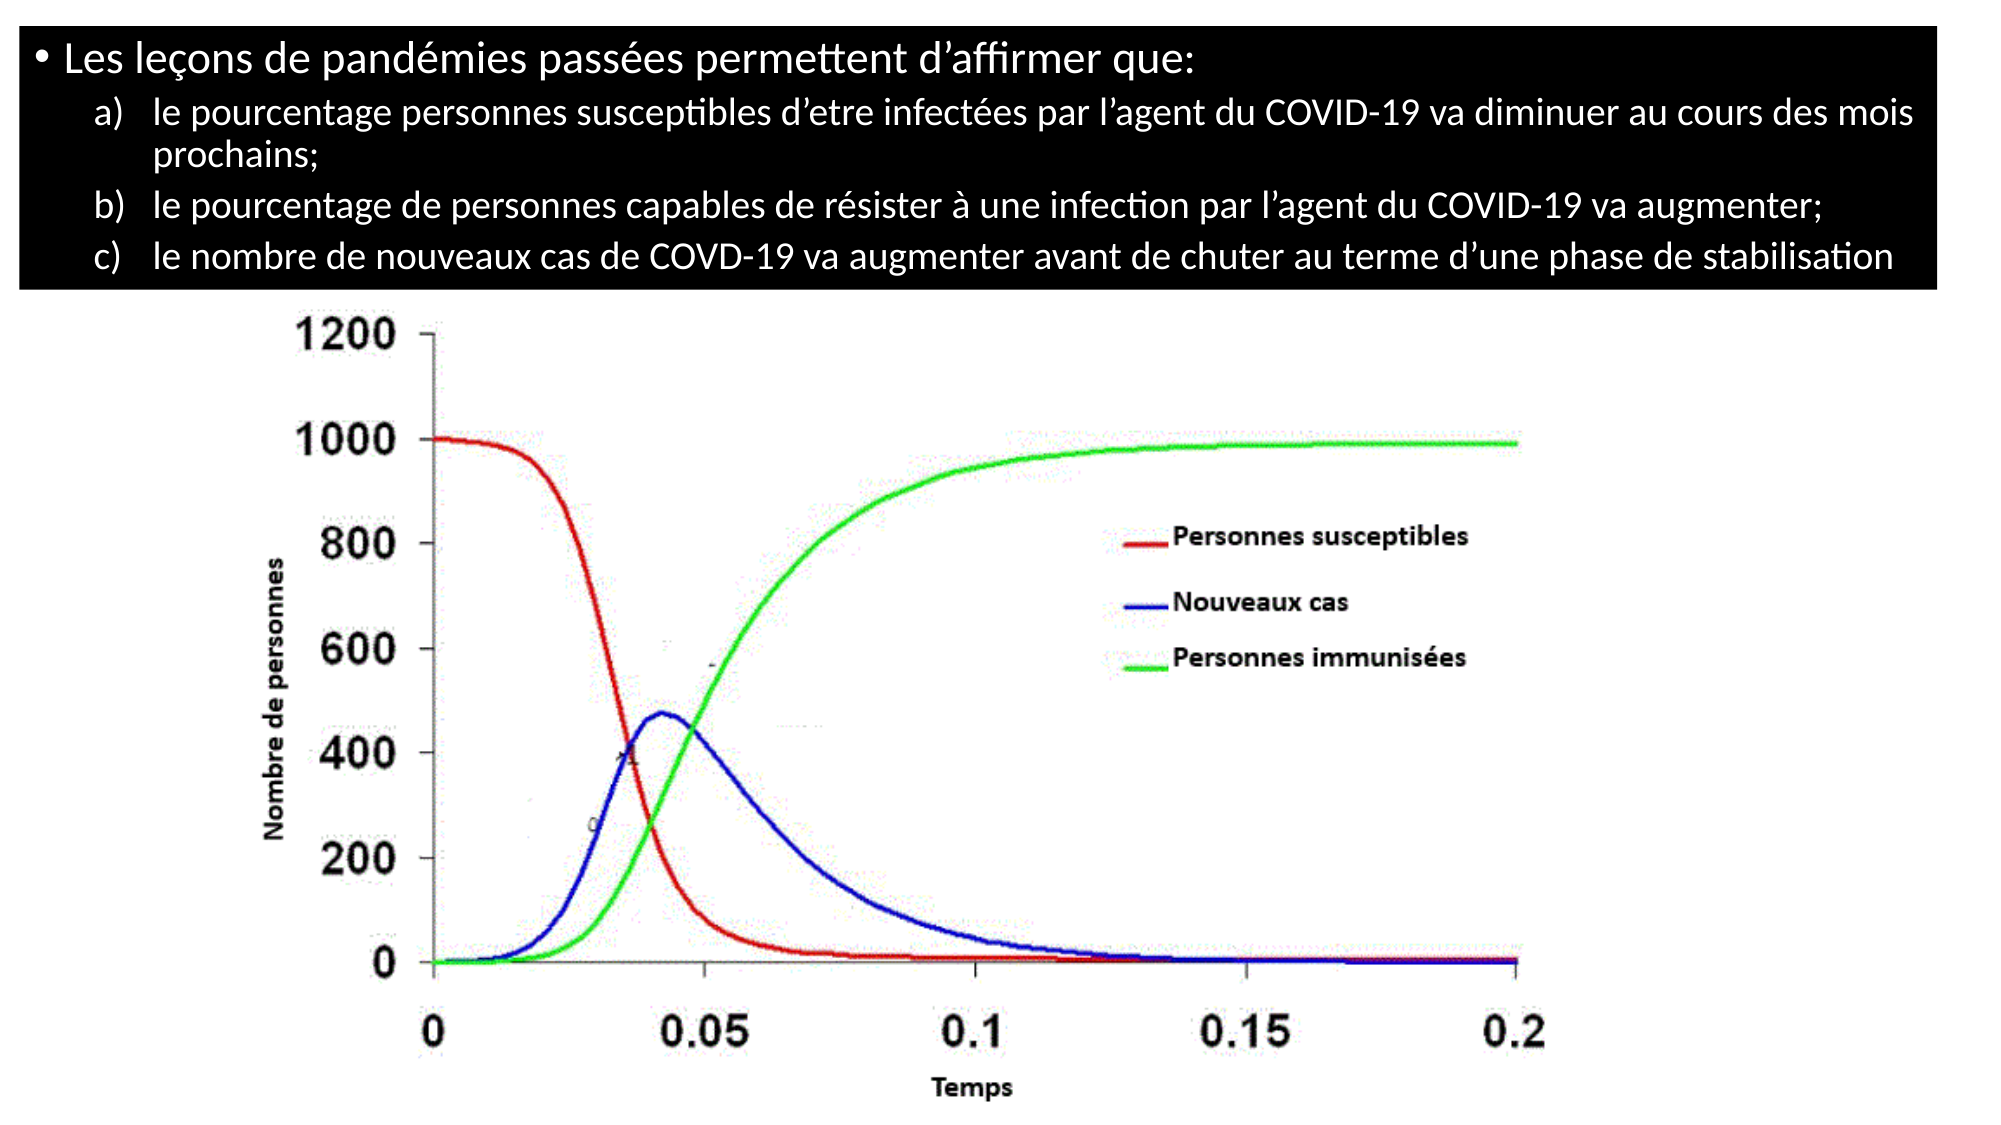

Les leçons de pandémies passées permettent d’affirmer que:
le pourcentage personnes susceptibles d’etre infectées par l’agent du COVID-19 va diminuer au cours des mois prochains;
le pourcentage de personnes capables de résister à une infection par l’agent du COVID-19 va augmenter;
le nombre de nouveaux cas de COVD-19 va augmenter avant de chuter au terme d’une phase de stabilisation